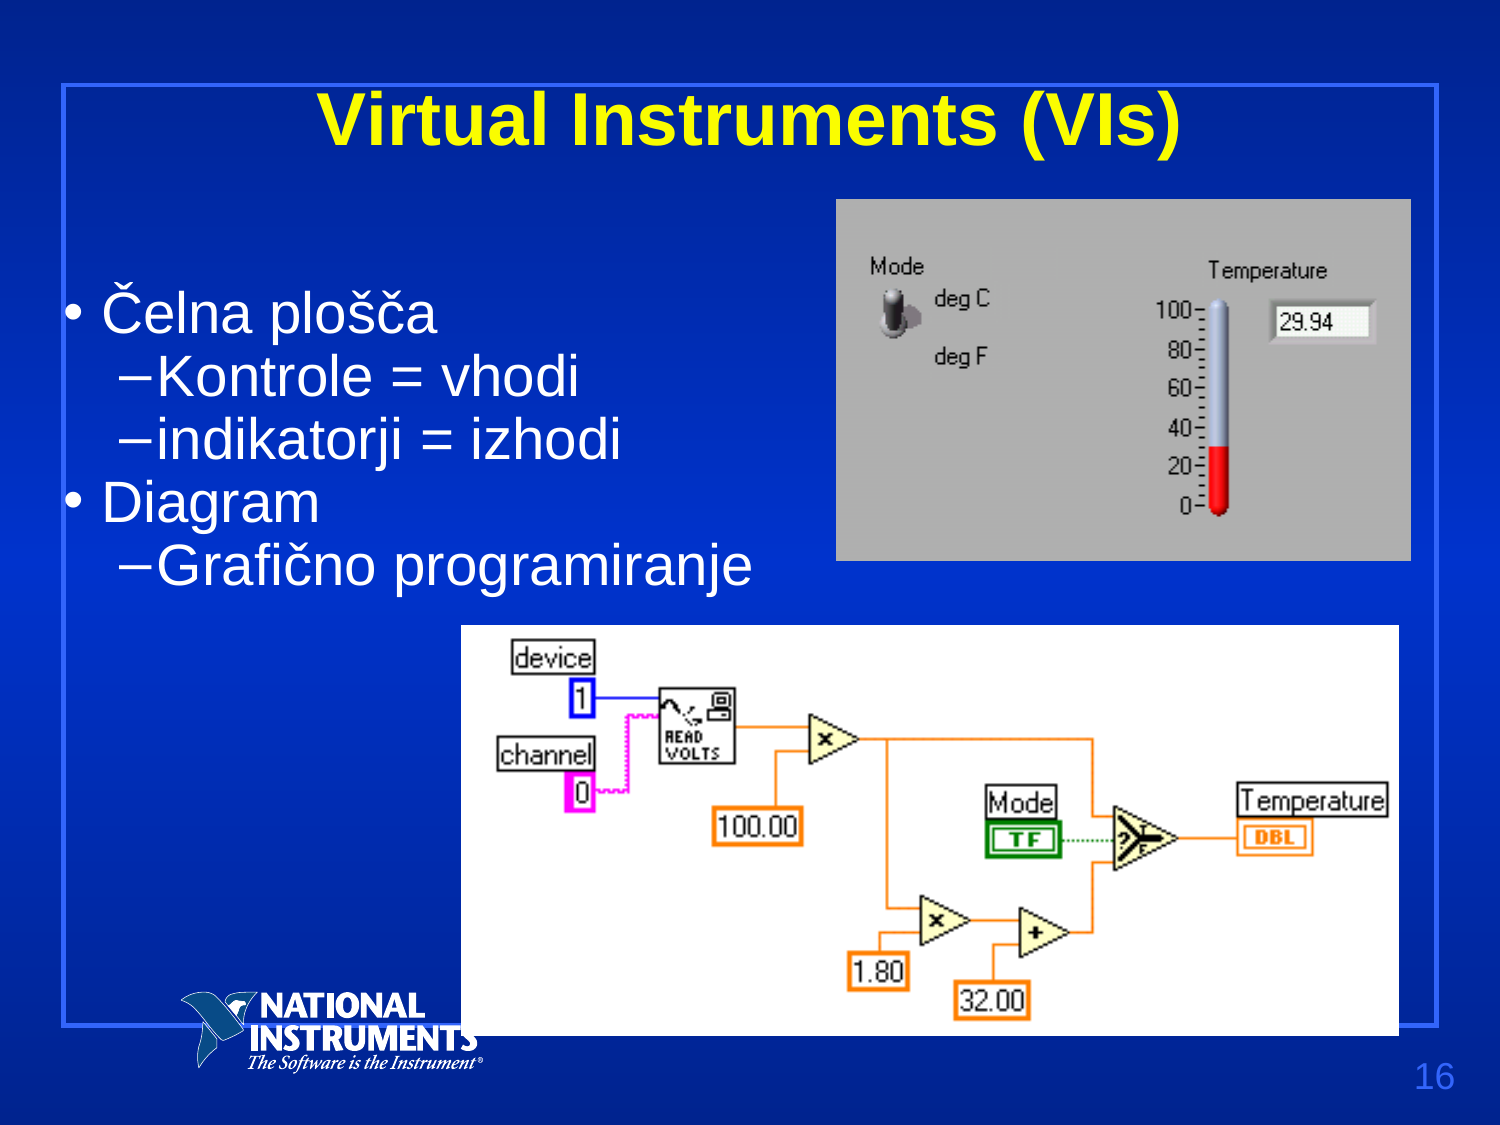

Virtual Instruments (VIs)
Čelna plošča
Kontrole = vhodi
indikatorji = izhodi
Diagram
Grafično programiranje